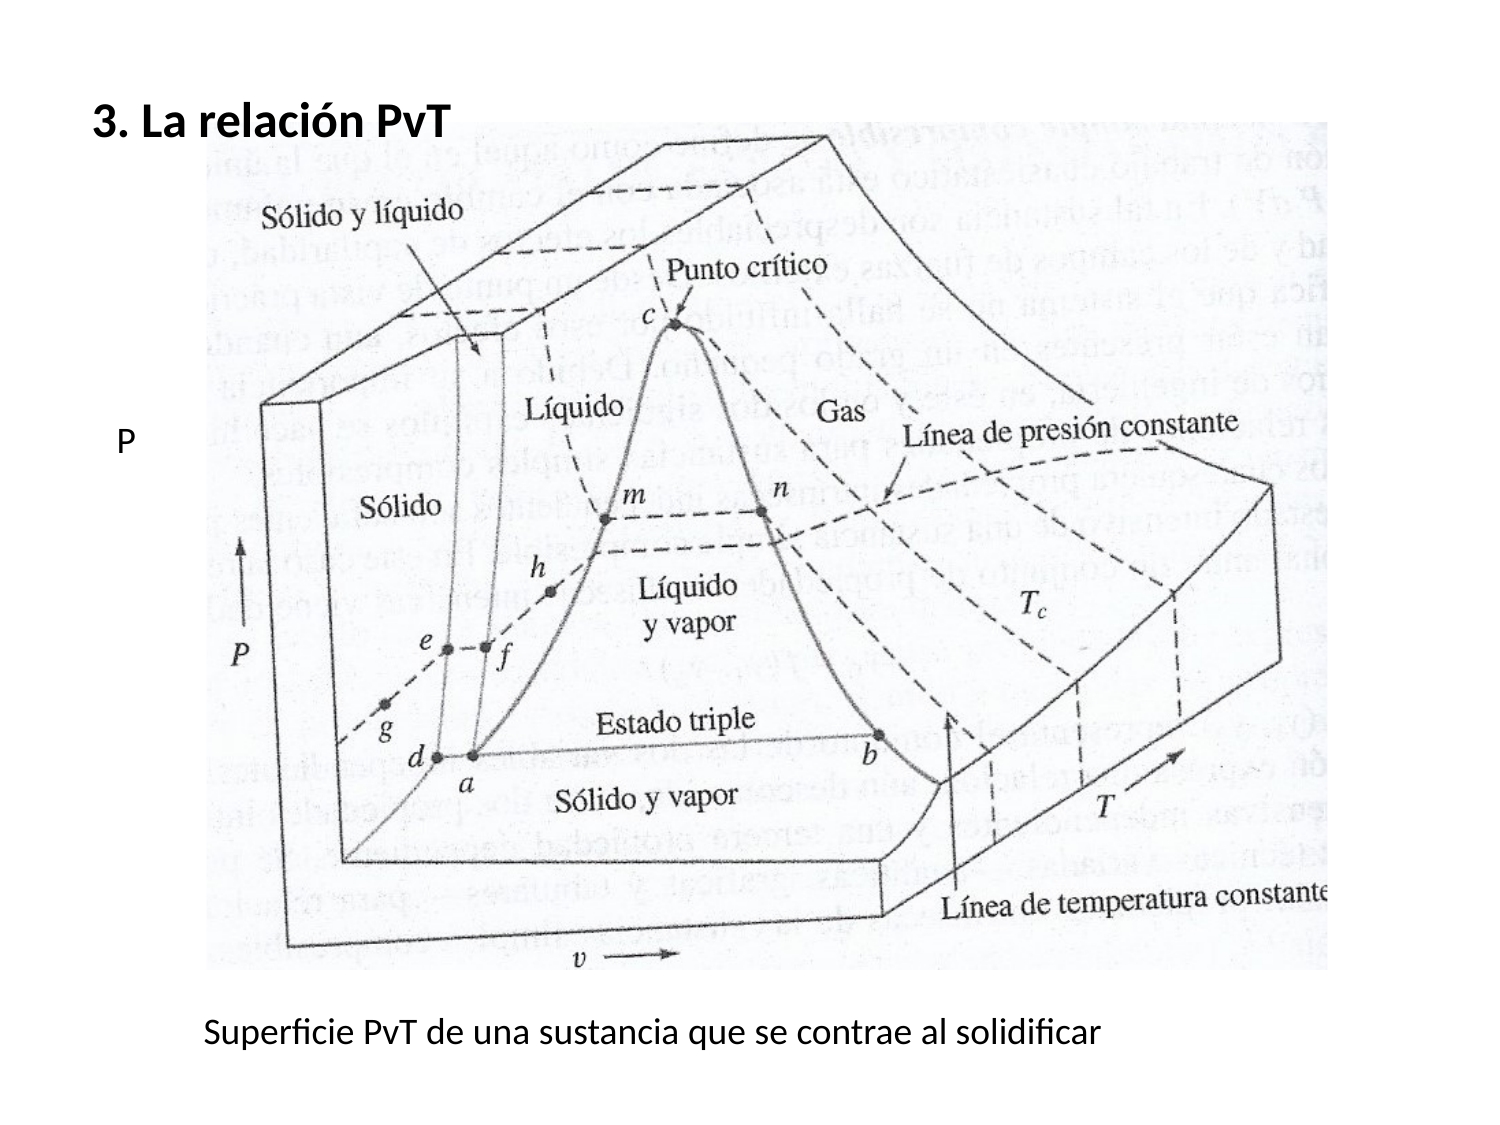

3. La relación PvT
P
Superficie PvT de una sustancia que se contrae al solidificar